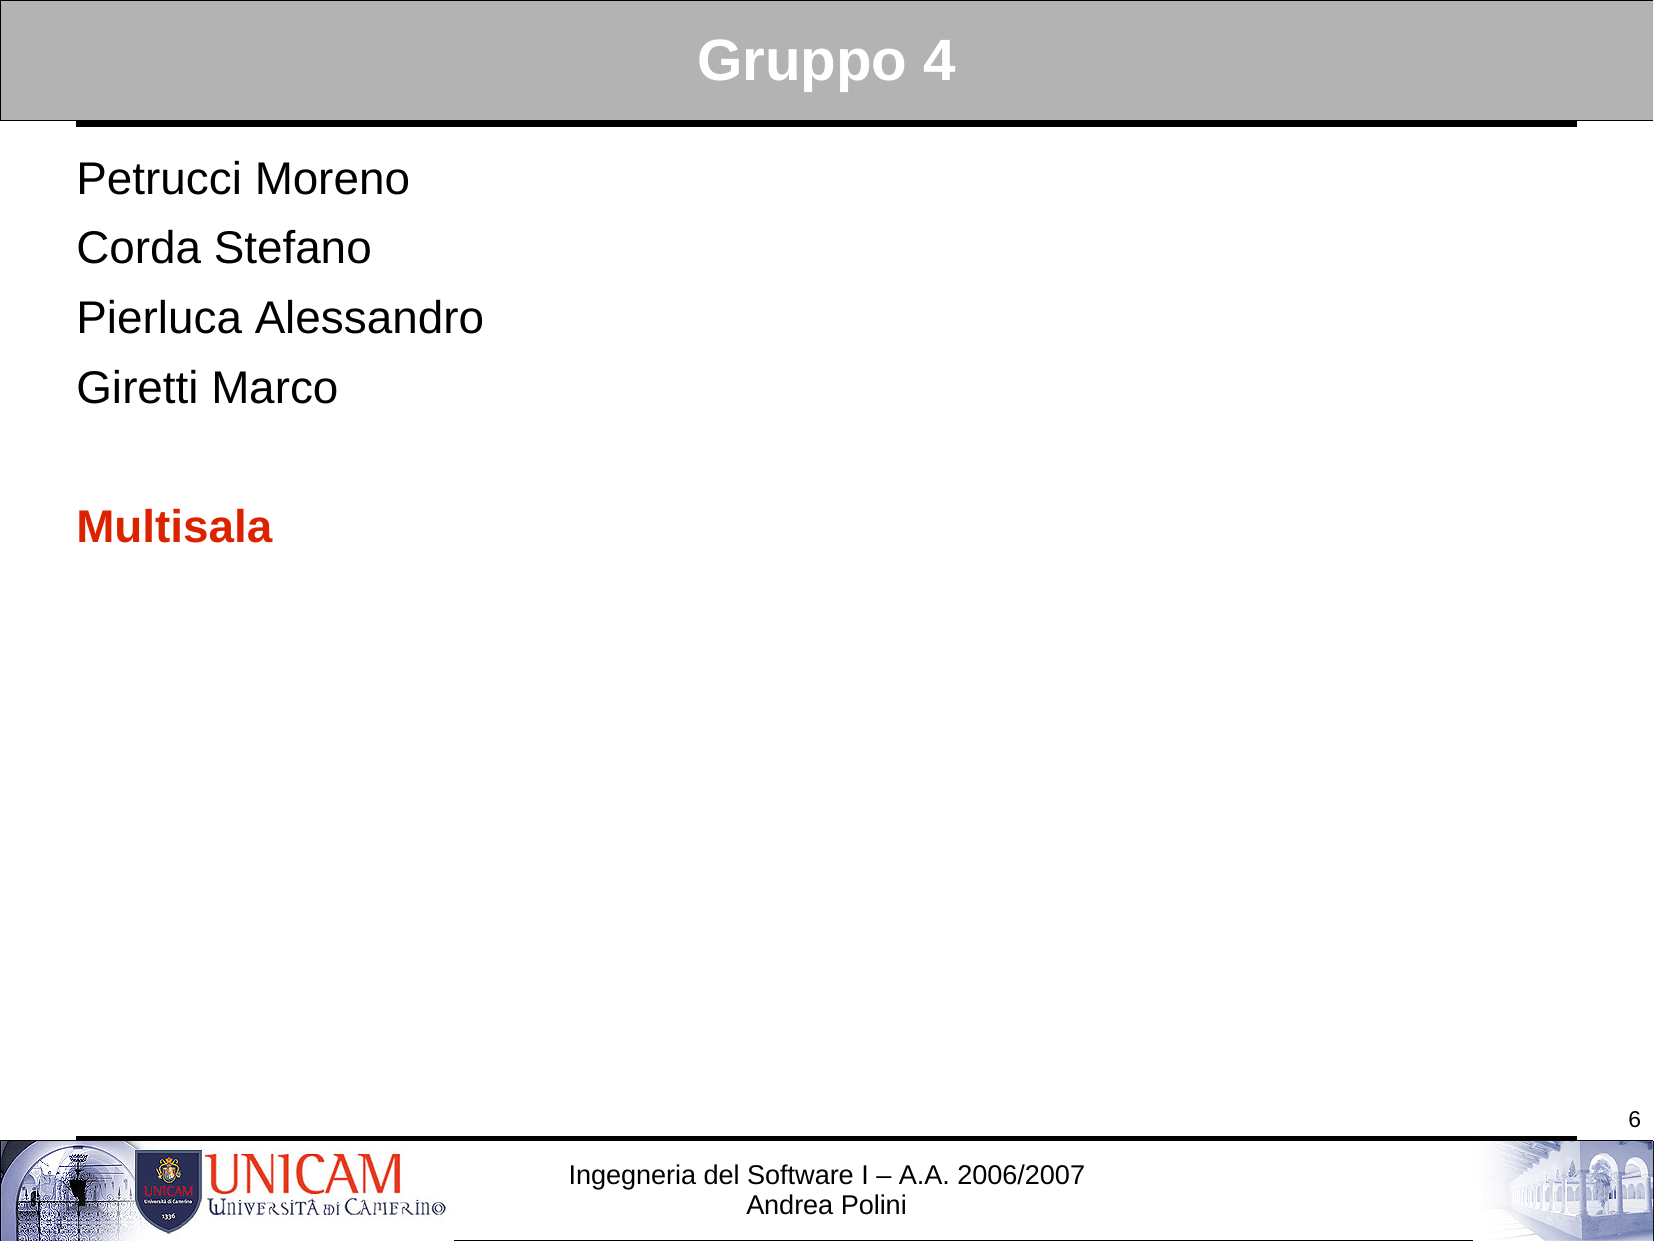

# Gruppo 4
Petrucci Moreno
Corda Stefano
Pierluca Alessandro
Giretti Marco
Multisala
6